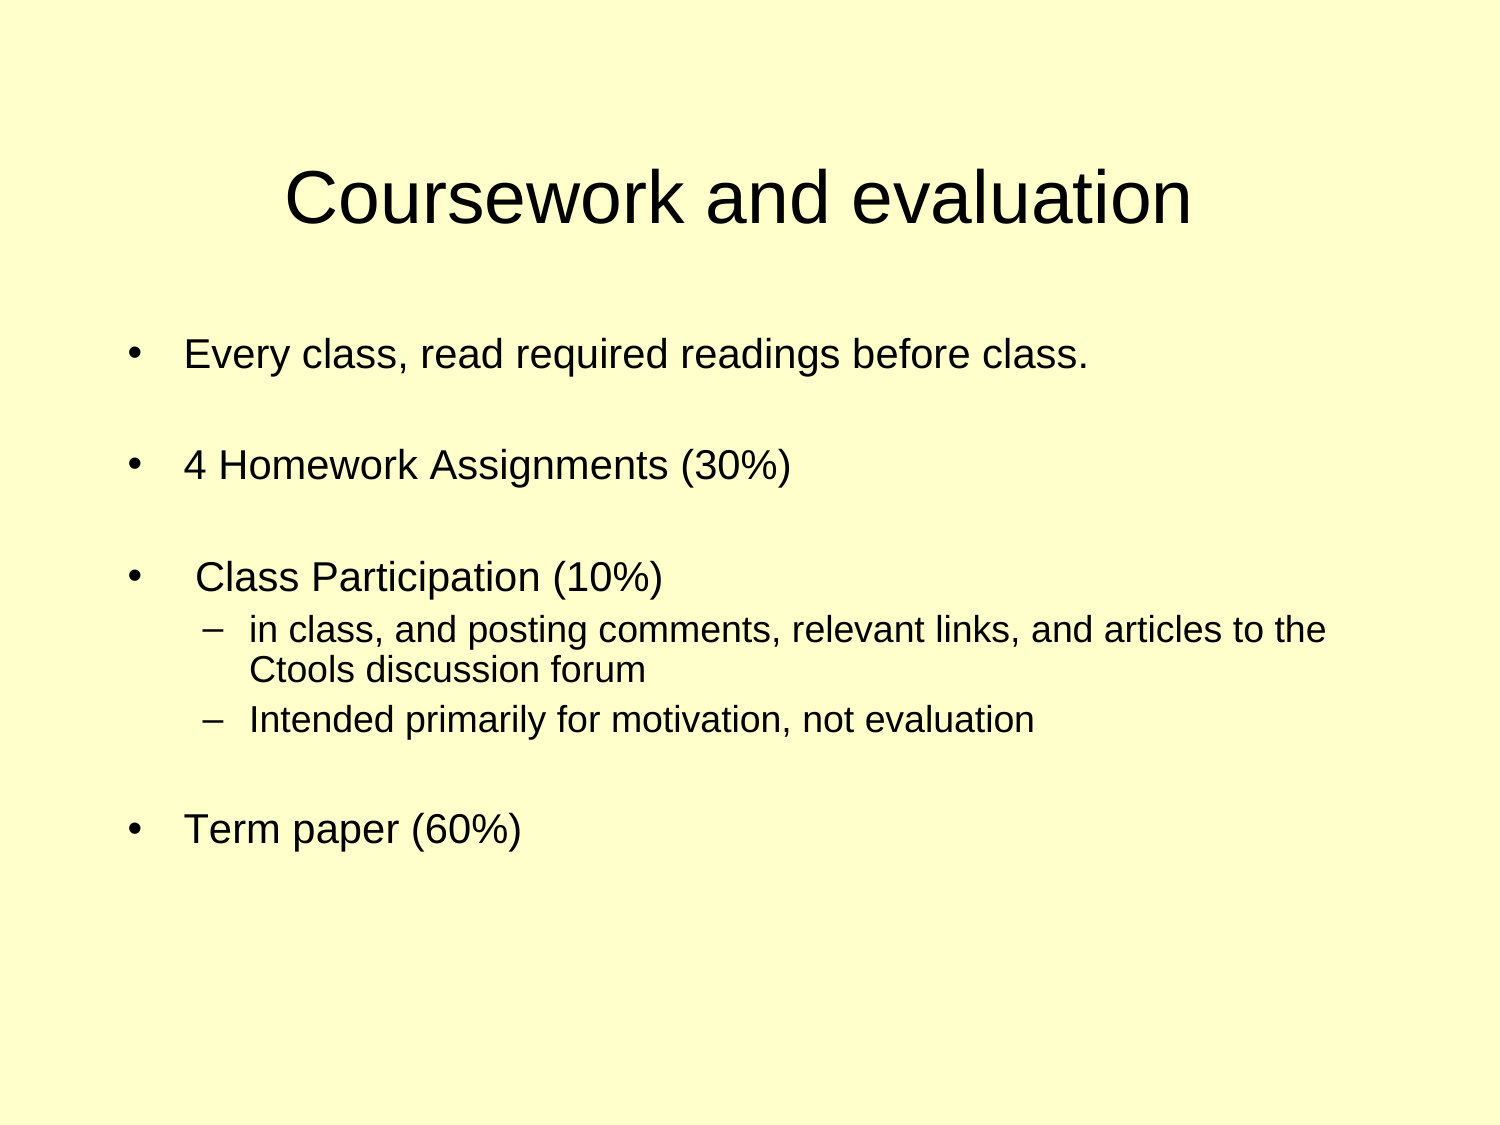

# Coursework and evaluation
Every class, read required readings before class.
4 Homework Assignments (30%)
 Class Participation (10%)
in class, and posting comments, relevant links, and articles to the Ctools discussion forum
Intended primarily for motivation, not evaluation
Term paper (60%)